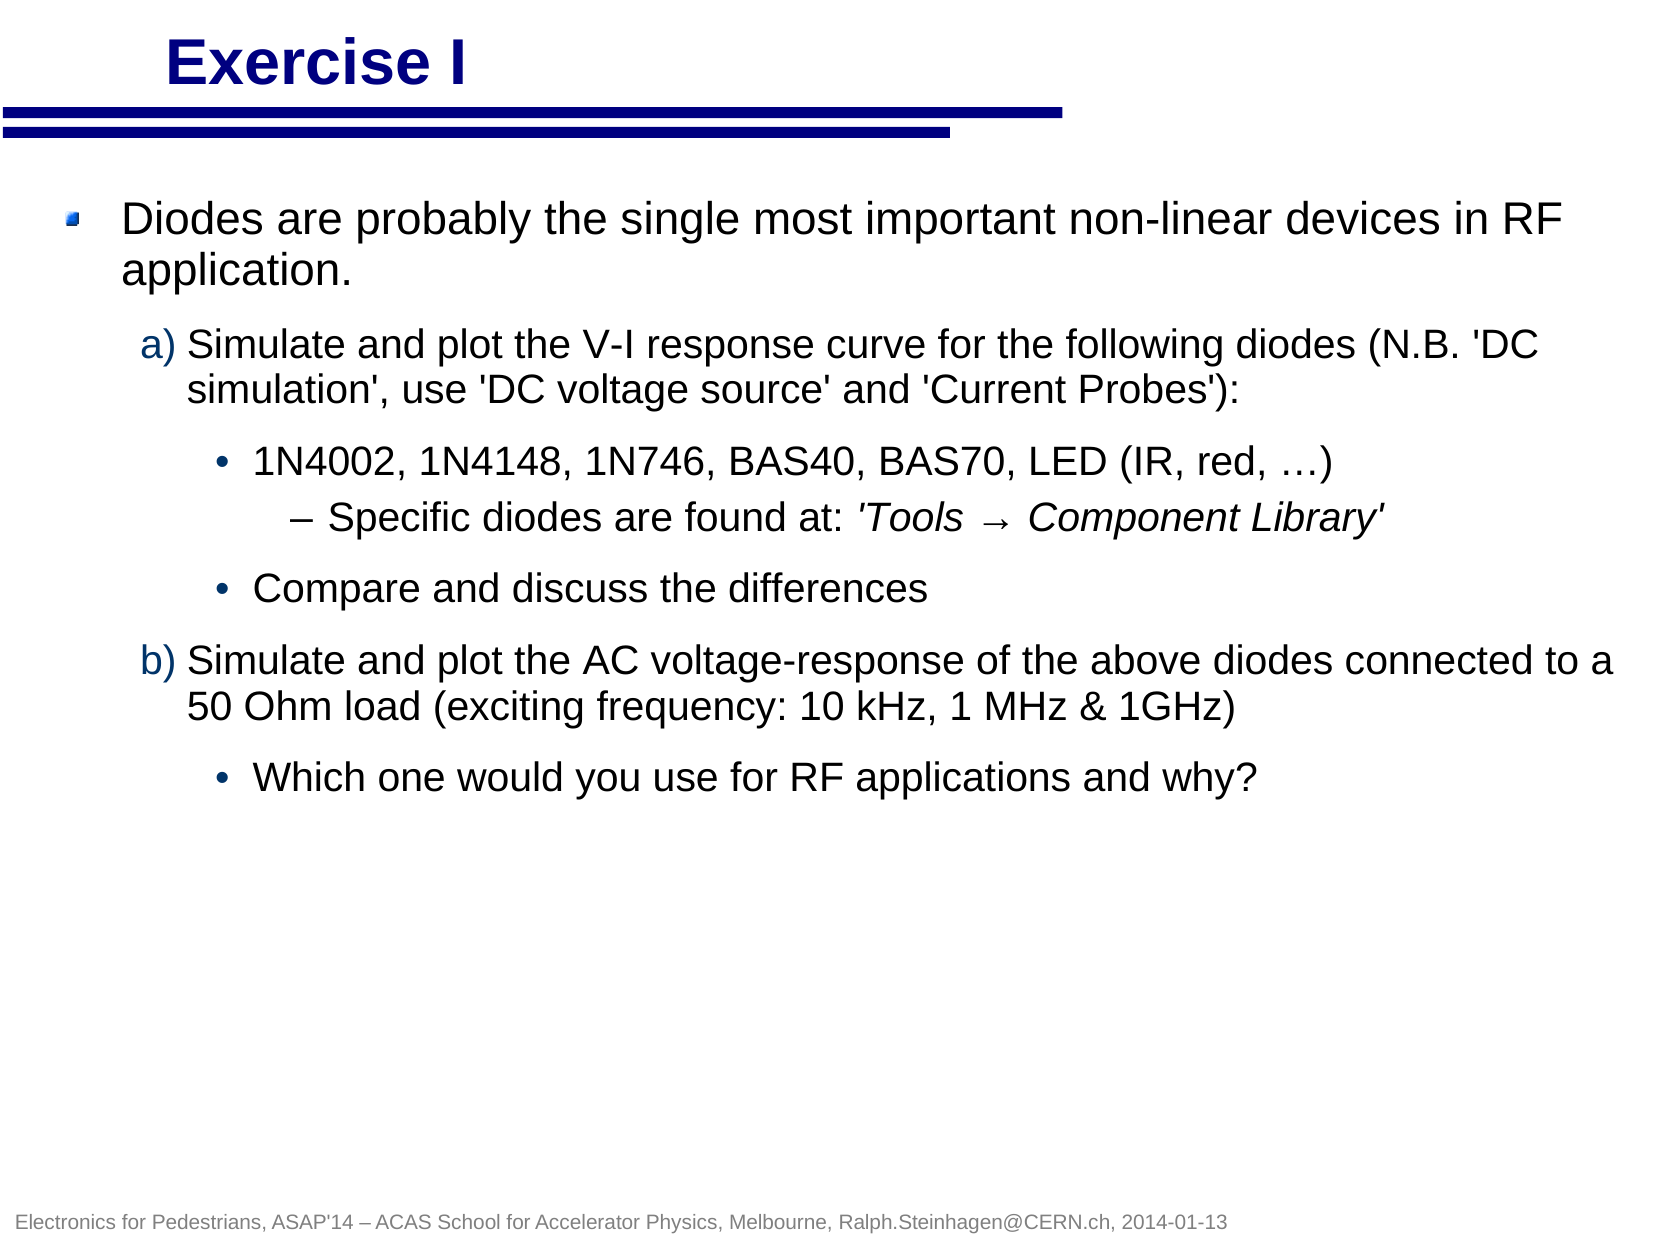

# Exercise I
Diodes are probably the single most important non-linear devices in RF application.
Simulate and plot the V-I response curve for the following diodes (N.B. 'DC simulation', use 'DC voltage source' and 'Current Probes'):
1N4002, 1N4148, 1N746, BAS40, BAS70, LED (IR, red, …)
Specific diodes are found at: 'Tools → Component Library'
Compare and discuss the differences
Simulate and plot the AC voltage-response of the above diodes connected to a 50 Ohm load (exciting frequency: 10 kHz, 1 MHz & 1GHz)
Which one would you use for RF applications and why?